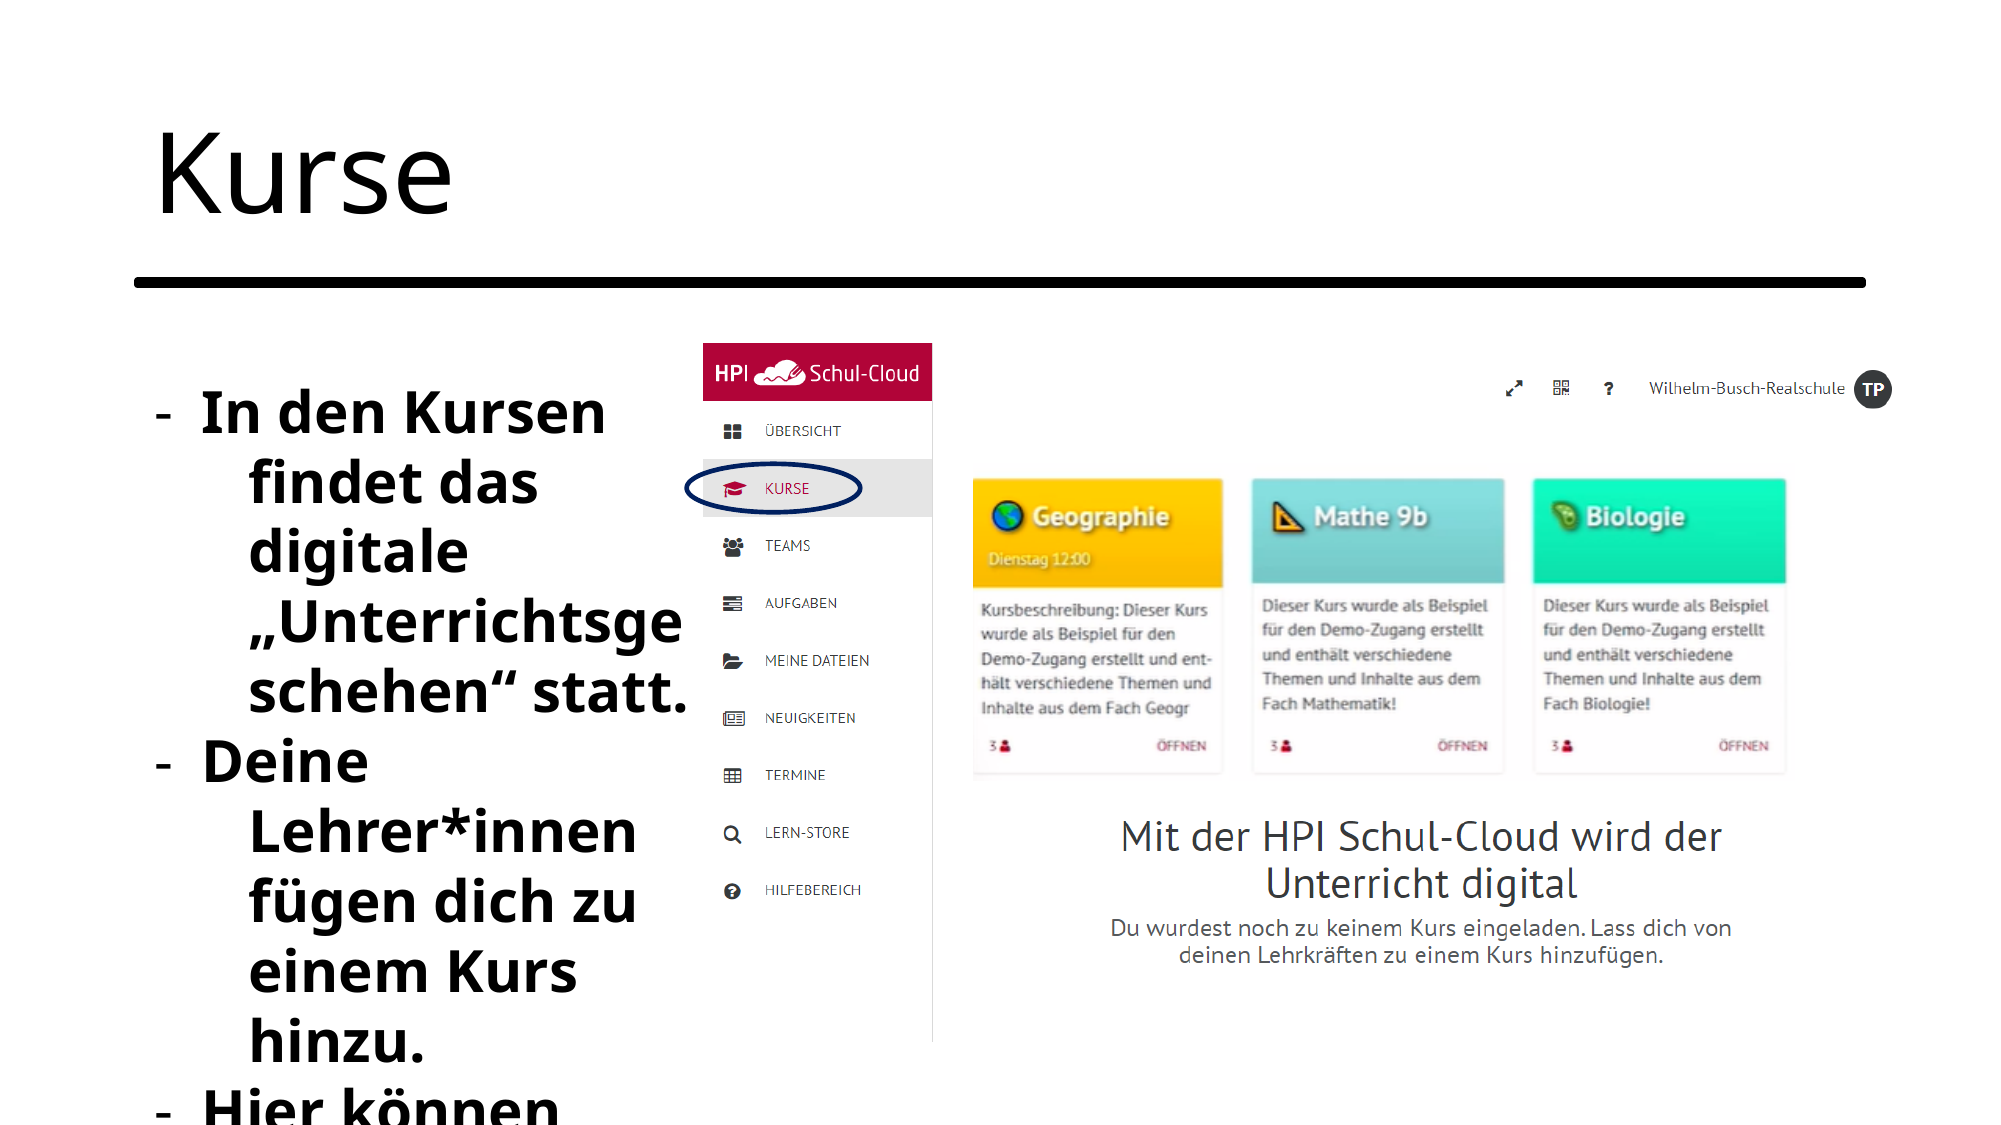

# Kurse
In den Kursen findet das digitale „Unterrichtsgeschehen“ statt.
Deine Lehrer*innen fügen dich zu einem Kurs hinzu.
Hier können deine Lehrer*innen Aufgaben stellen und Material bereitstellen.
Mit Klick auf einen Kurs gelangst du zu dem Material.